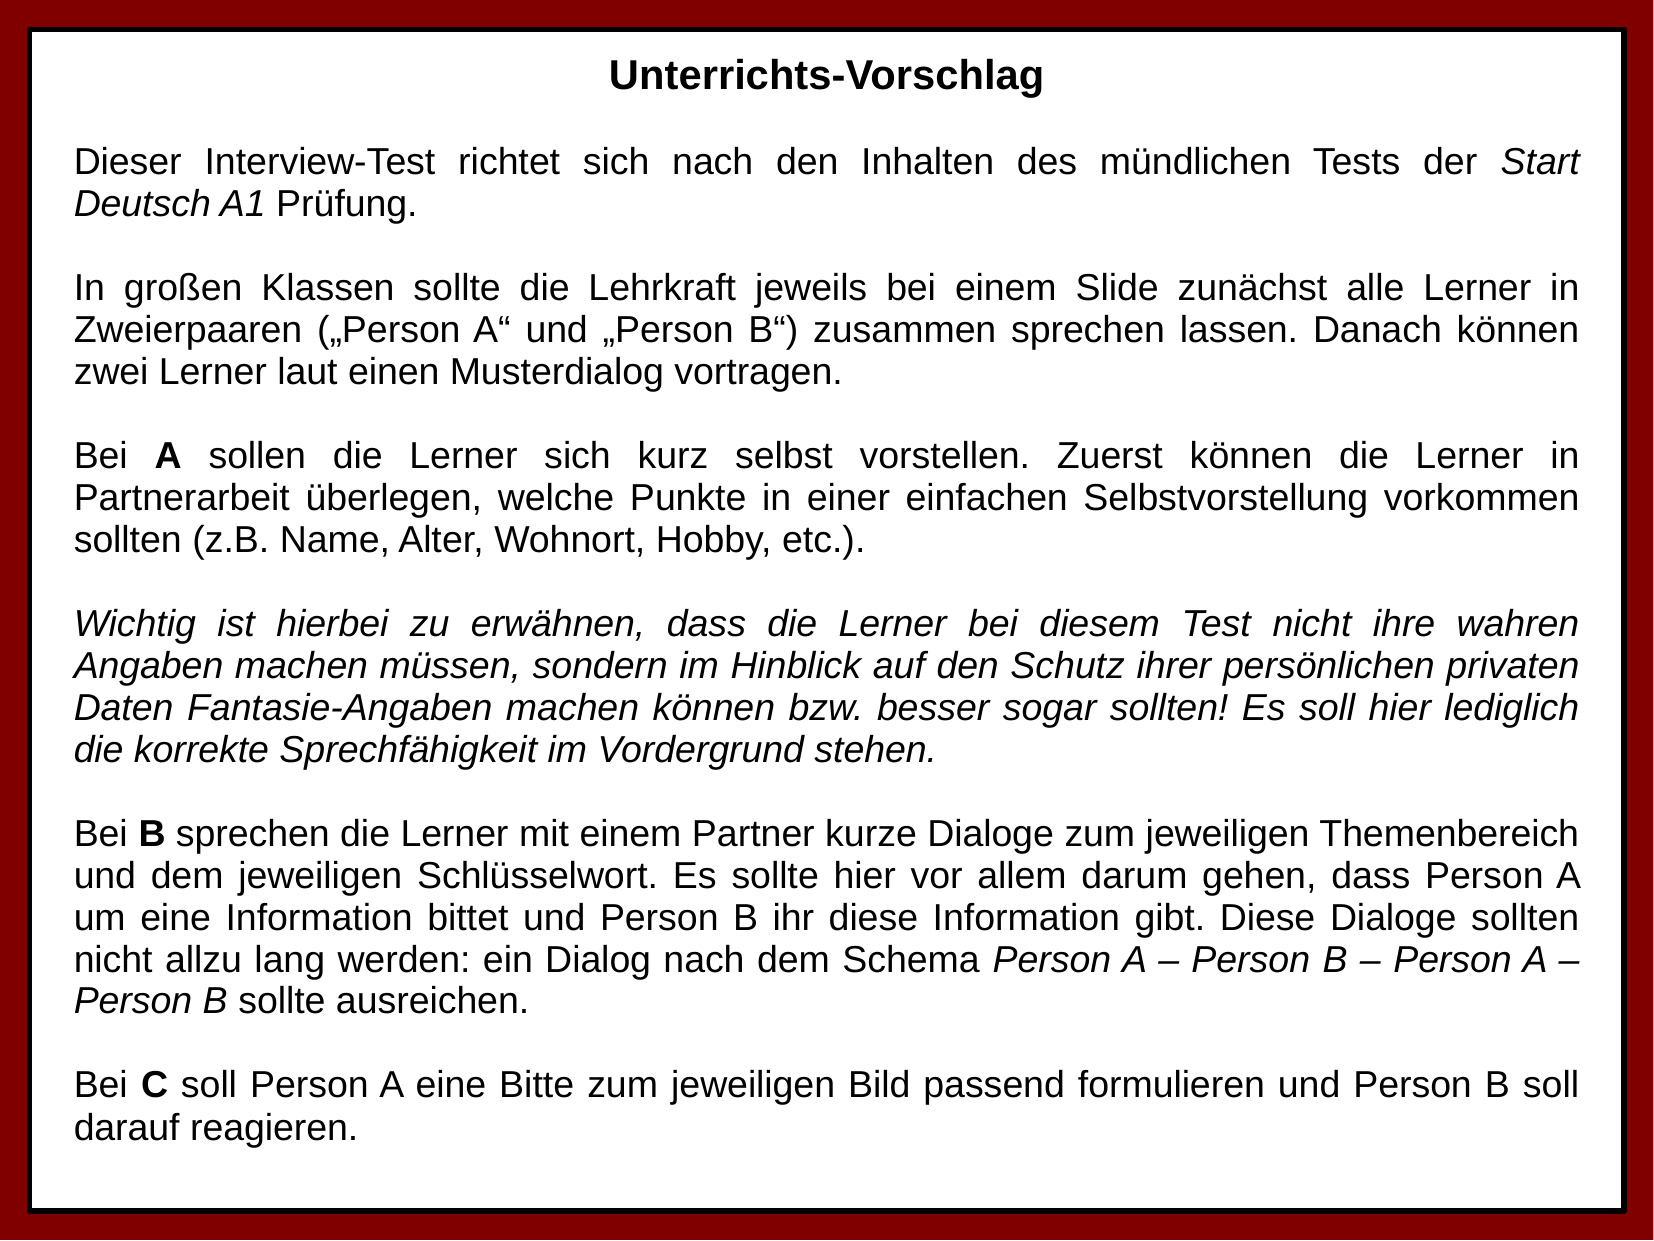

Unterrichts-Vorschlag
Dieser Interview-Test richtet sich nach den Inhalten des mündlichen Tests der Start Deutsch A1 Prüfung.
In großen Klassen sollte die Lehrkraft jeweils bei einem Slide zunächst alle Lerner in Zweierpaaren („Person A“ und „Person B“) zusammen sprechen lassen. Danach können zwei Lerner laut einen Musterdialog vortragen.
Bei A sollen die Lerner sich kurz selbst vorstellen. Zuerst können die Lerner in Partnerarbeit überlegen, welche Punkte in einer einfachen Selbstvorstellung vorkommen sollten (z.B. Name, Alter, Wohnort, Hobby, etc.).
Wichtig ist hierbei zu erwähnen, dass die Lerner bei diesem Test nicht ihre wahren Angaben machen müssen, sondern im Hinblick auf den Schutz ihrer persönlichen privaten Daten Fantasie-Angaben machen können bzw. besser sogar sollten! Es soll hier lediglich die korrekte Sprechfähigkeit im Vordergrund stehen.
Bei B sprechen die Lerner mit einem Partner kurze Dialoge zum jeweiligen Themenbereich und dem jeweiligen Schlüsselwort. Es sollte hier vor allem darum gehen, dass Person A um eine Information bittet und Person B ihr diese Information gibt. Diese Dialoge sollten nicht allzu lang werden: ein Dialog nach dem Schema Person A – Person B – Person A – Person B sollte ausreichen.
Bei C soll Person A eine Bitte zum jeweiligen Bild passend formulieren und Person B soll darauf reagieren.